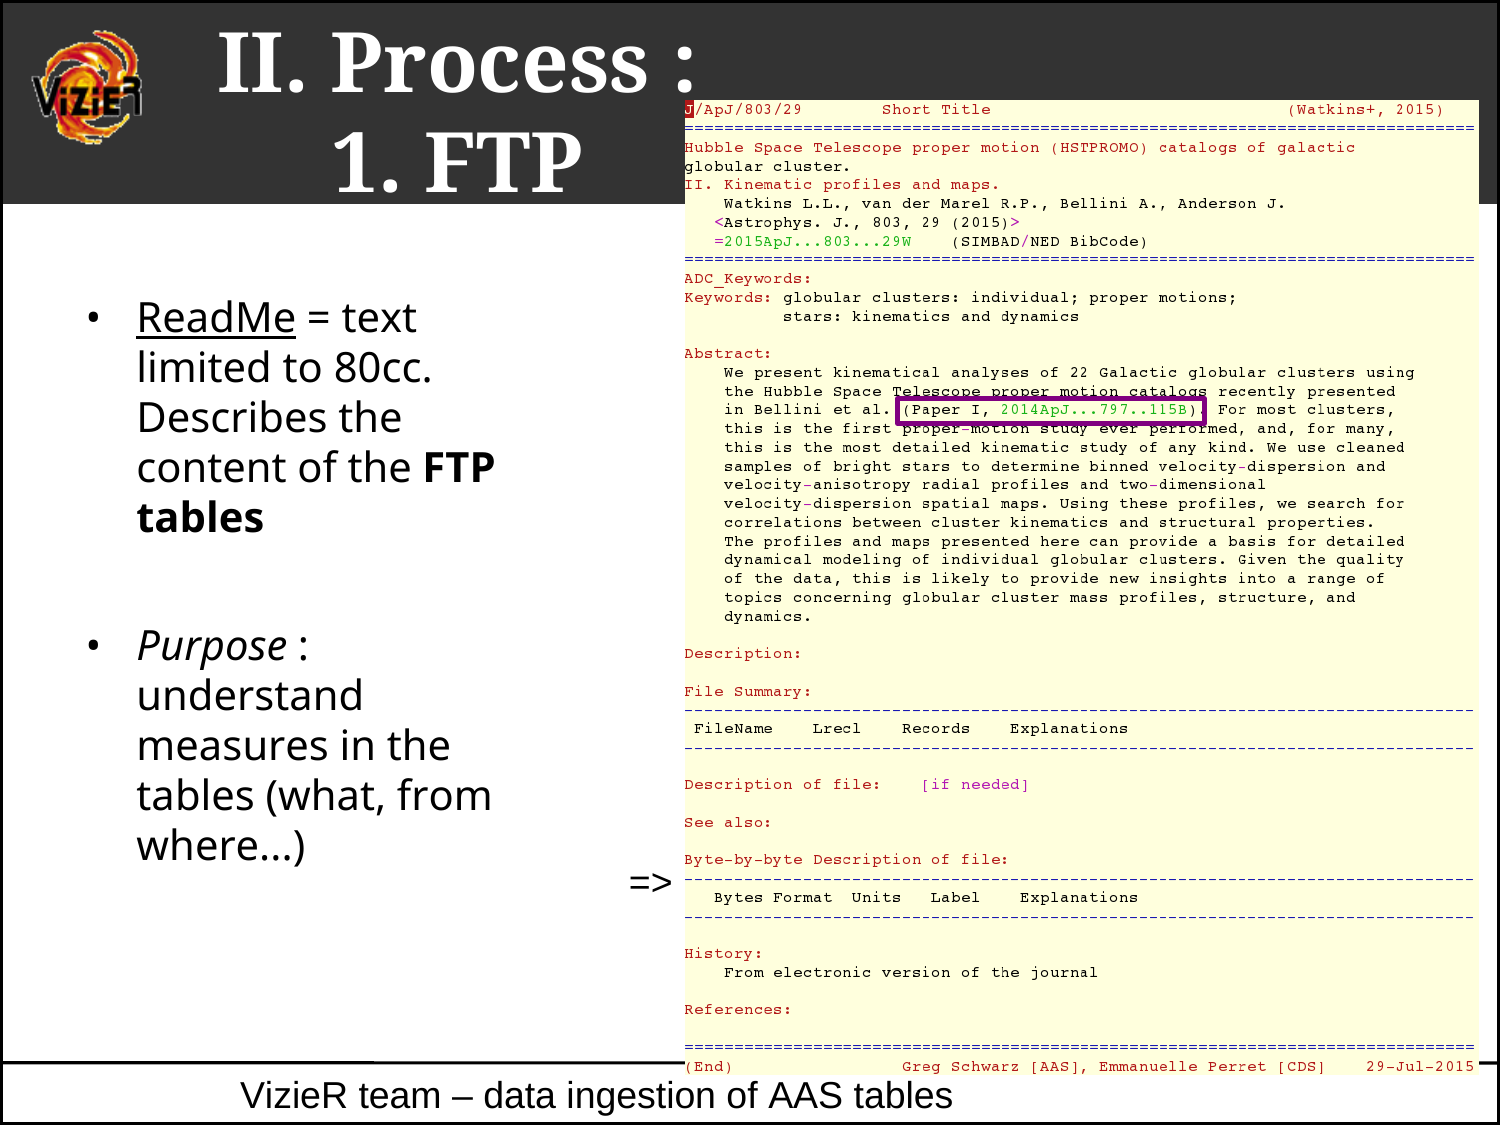

# II. Process : 1. FTP
ReadMe = text limited to 80cc. Describes the content of the FTP tables
Purpose : understand measures in the tables (what, from where...)
‏
=>